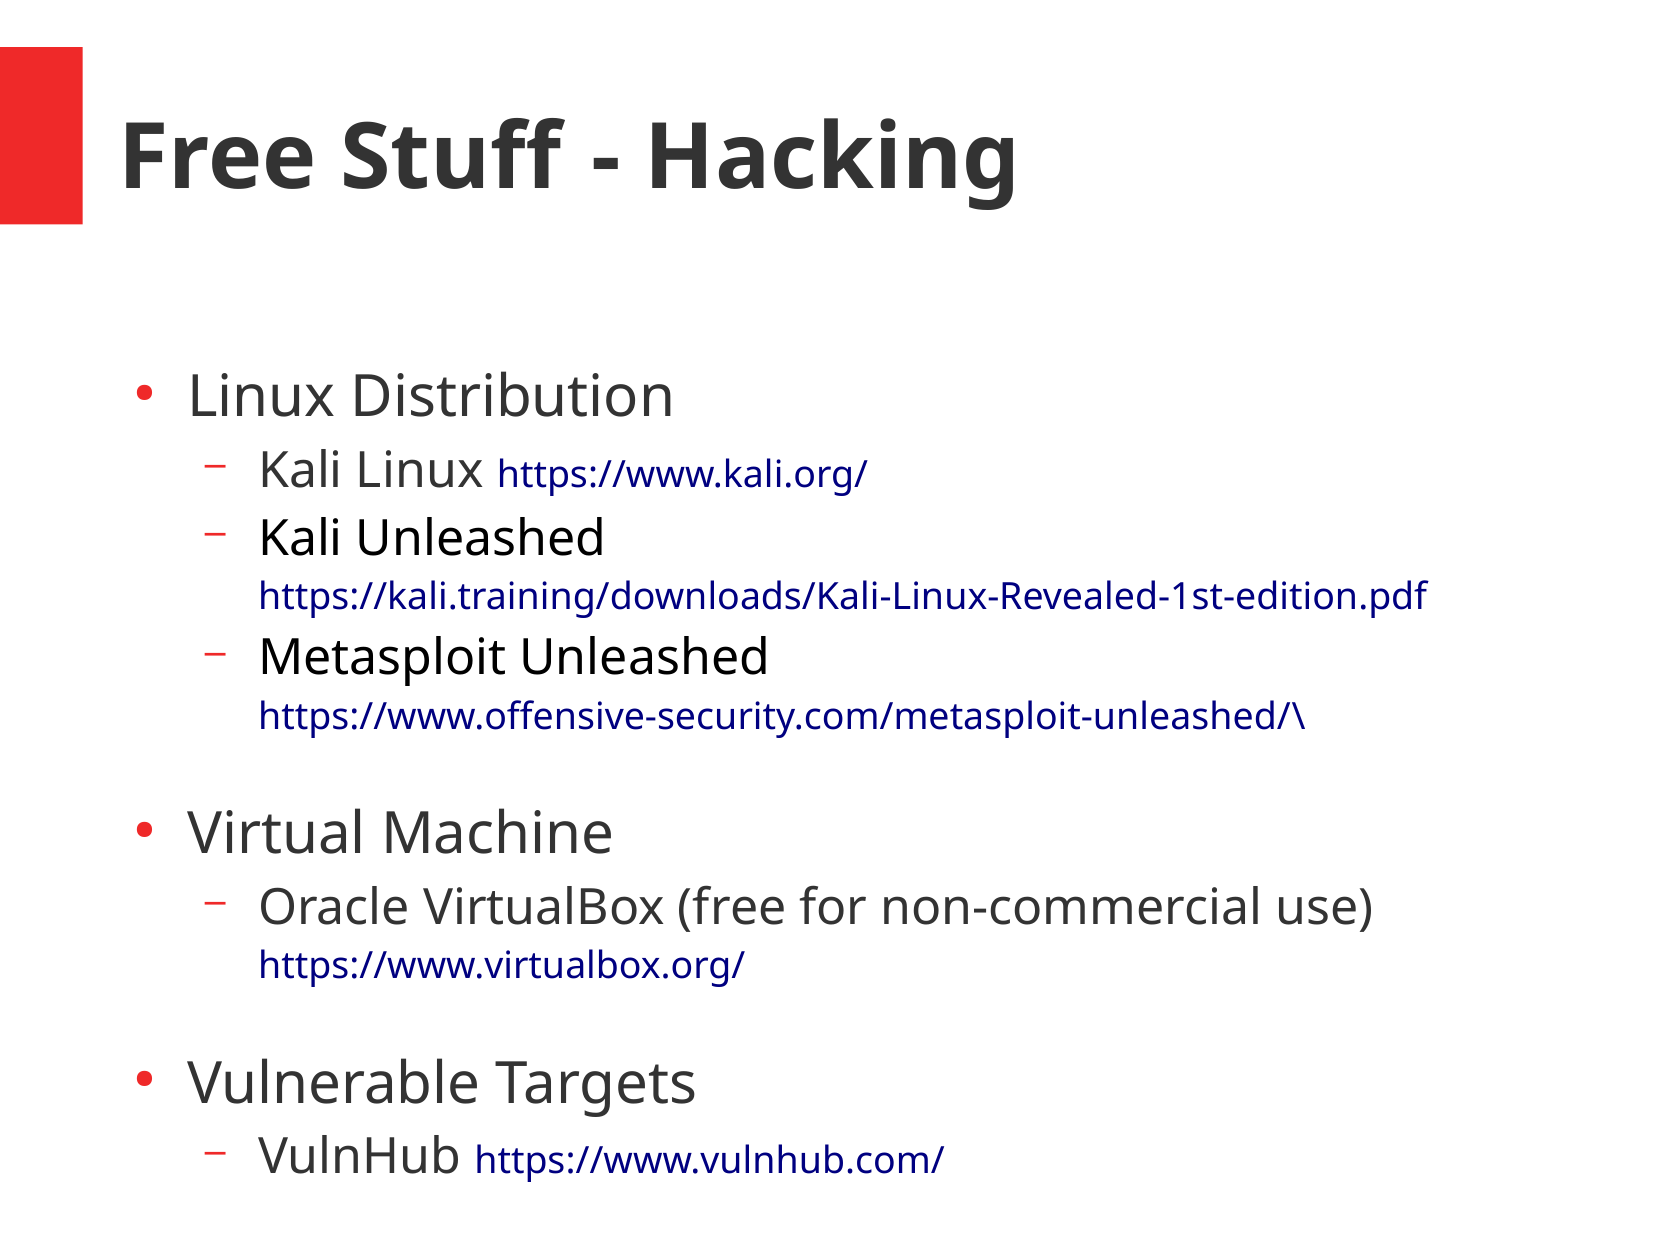

# Free Stuff	 - Hacking
Linux Distribution
Kali Linux https://www.kali.org/
Kali Unleashed https://kali.training/downloads/Kali-Linux-Revealed-1st-edition.pdf
Metasploit Unleashed https://www.offensive-security.com/metasploit-unleashed/\
Virtual Machine
Oracle VirtualBox (free for non-commercial use) https://www.virtualbox.org/
Vulnerable Targets
VulnHub https://www.vulnhub.com/